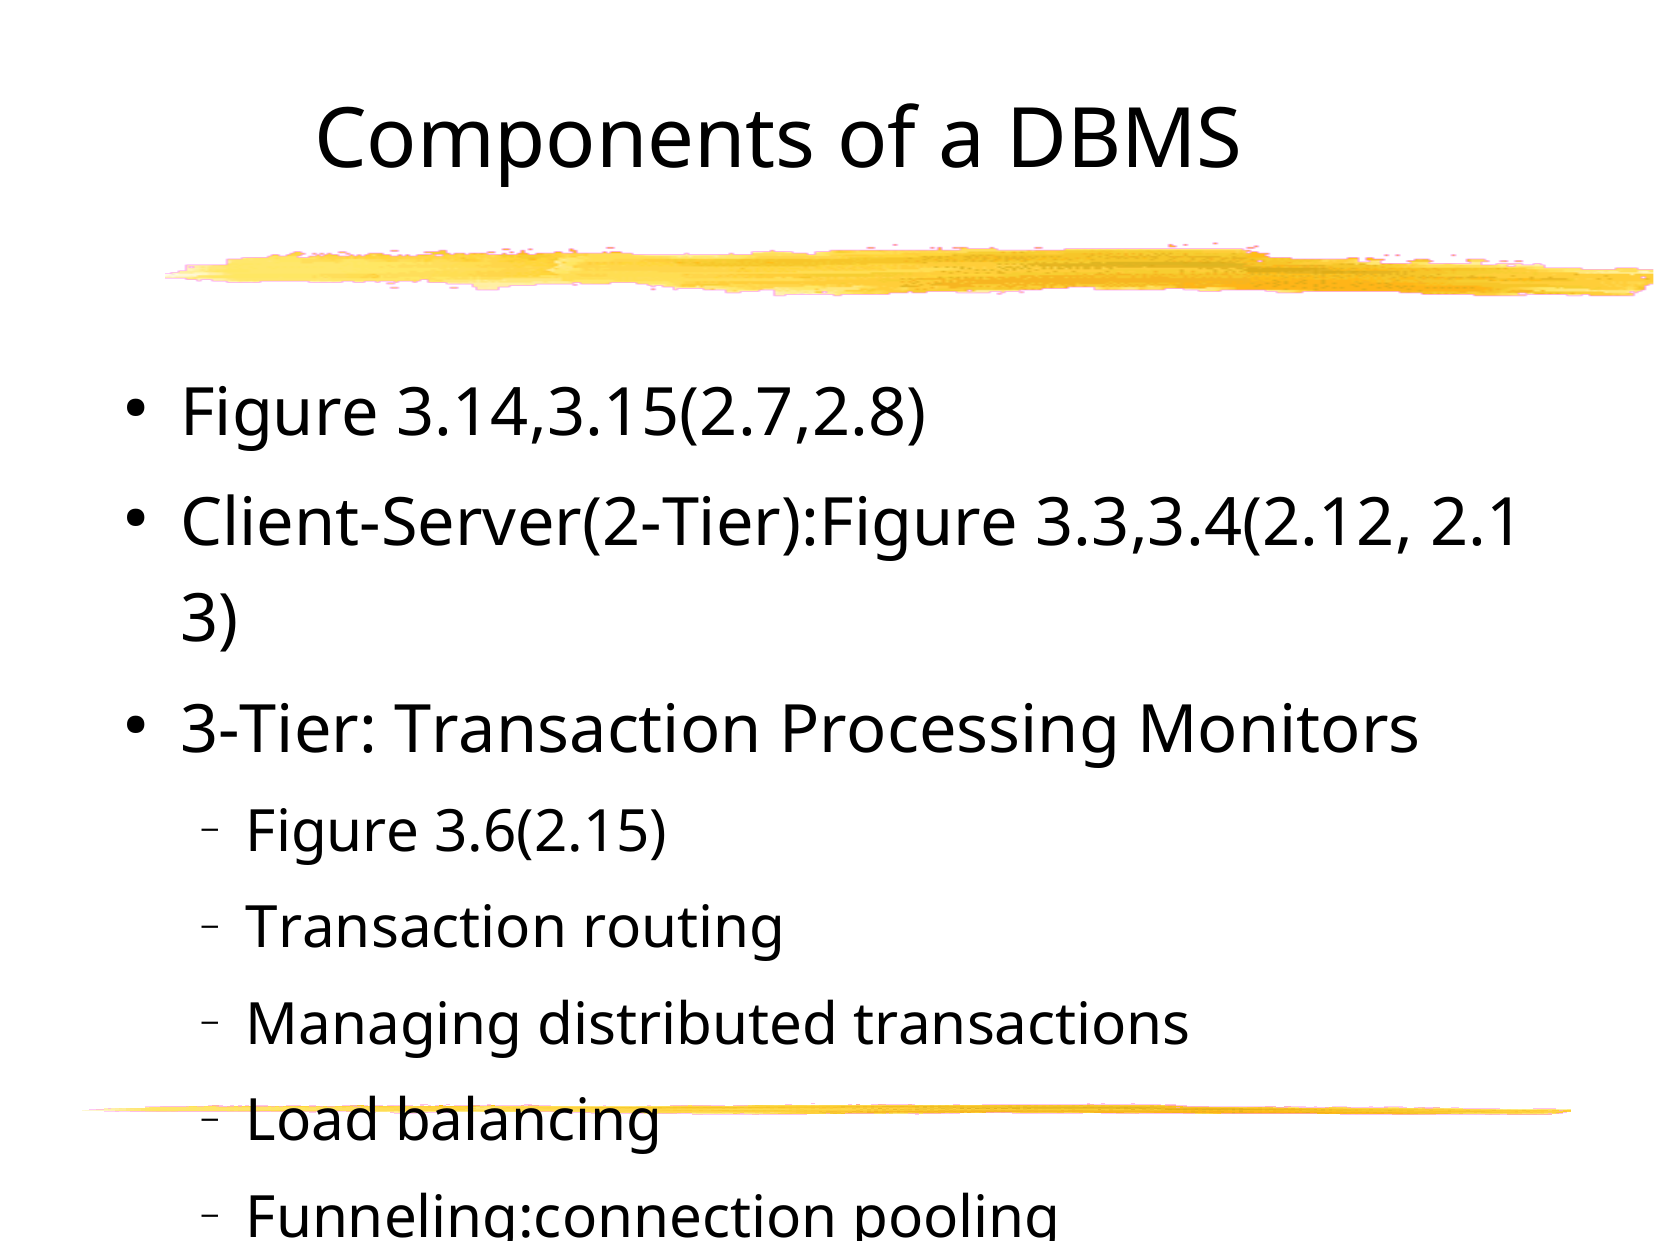

# Components of a DBMS
Figure 3.14,3.15(2.7,2.8)
Client-Server(2-Tier):Figure 3.3,3.4(2.12, 2.13)
3-Tier: Transaction Processing Monitors
Figure 3.6(2.15)
Transaction routing
Managing distributed transactions
Load balancing
Funneling:connection pooling
Increased reliability